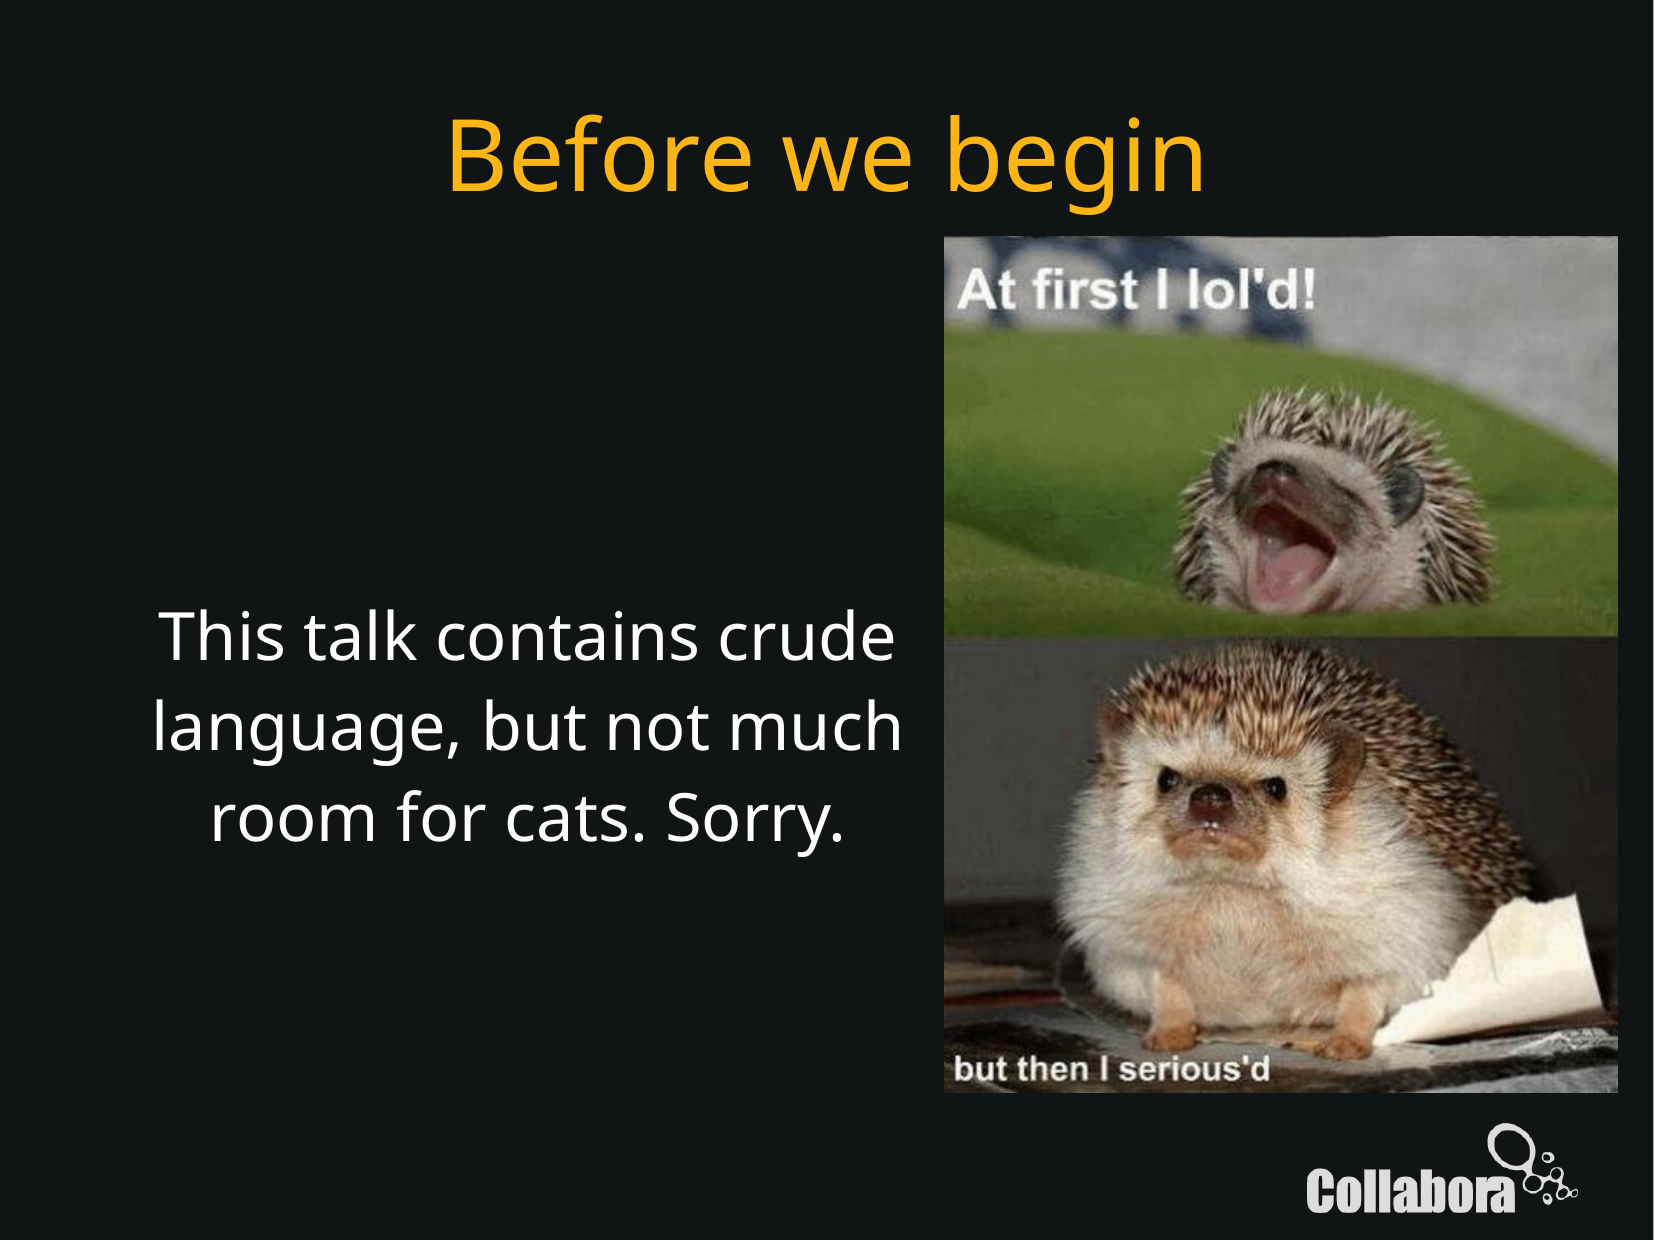

# Before we begin
This talk contains crude language, but not much room for cats. Sorry.